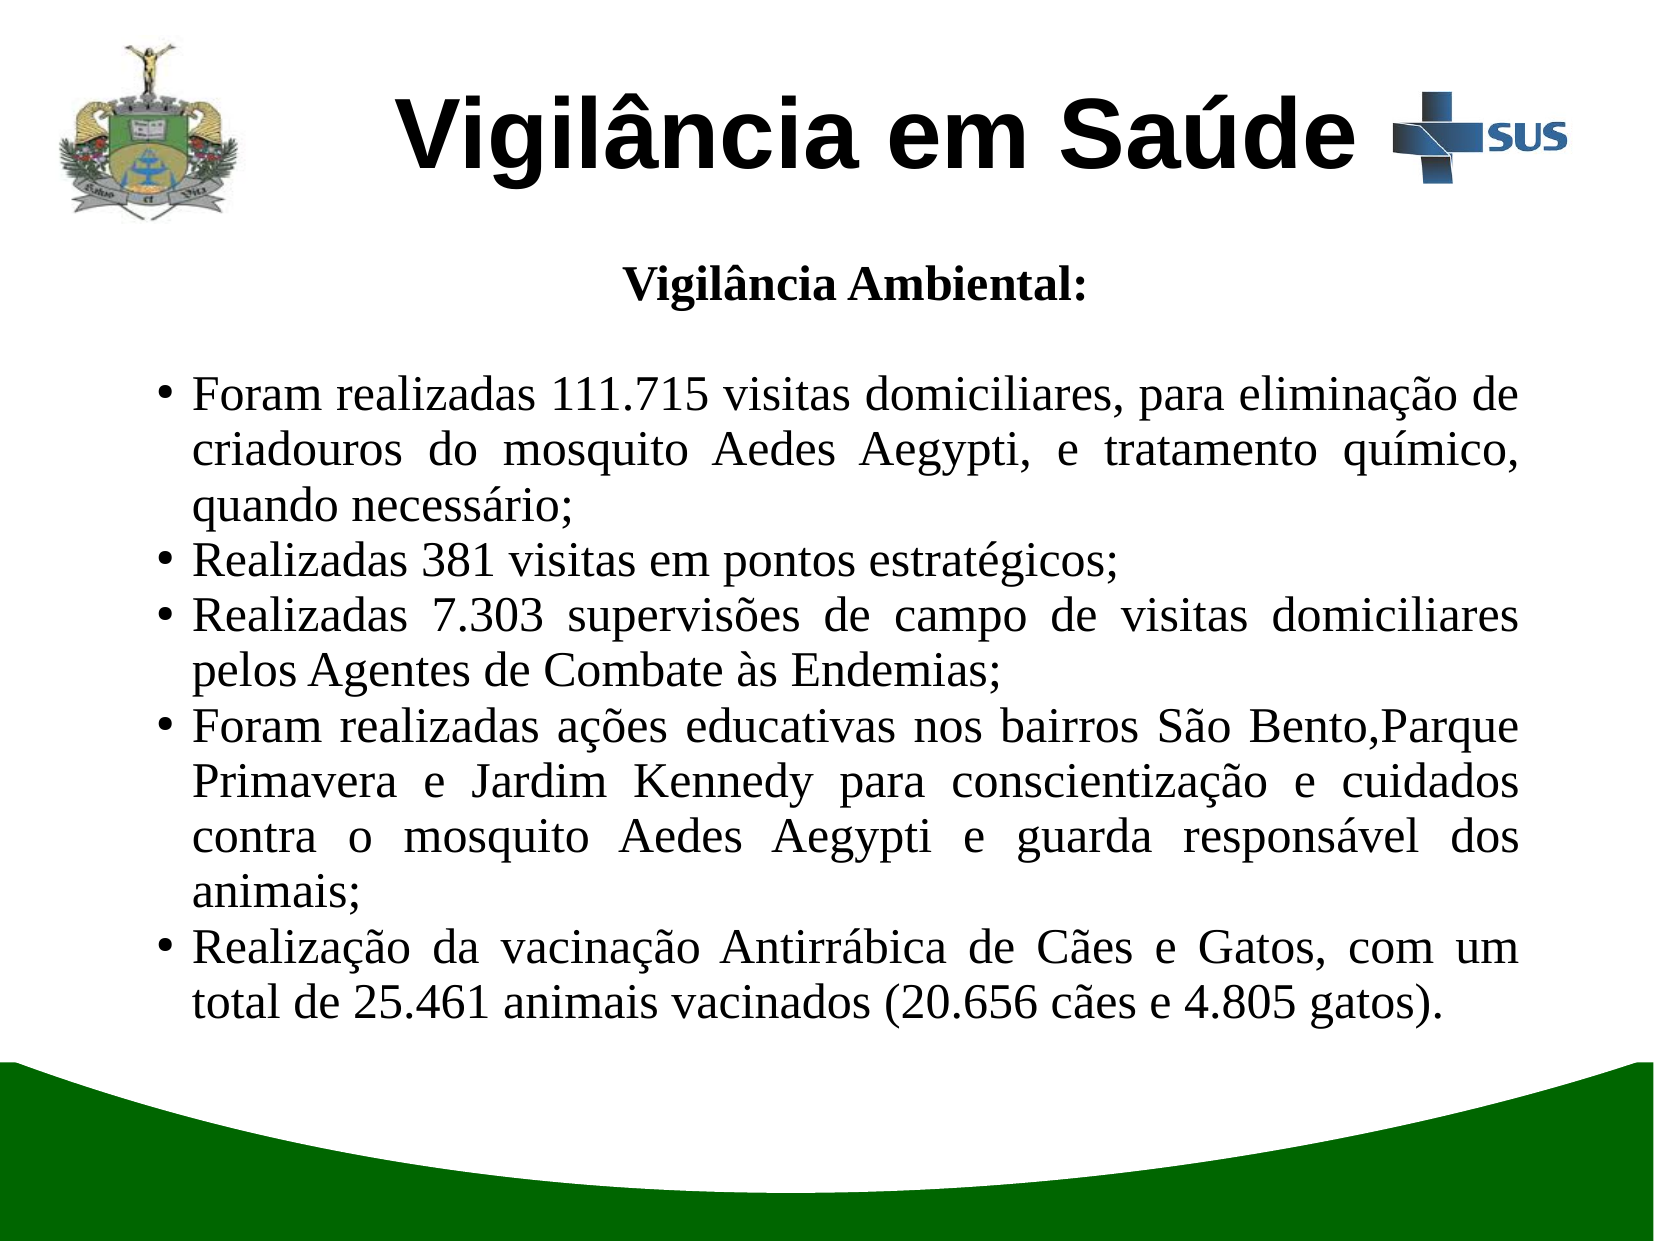

Vigilância em Saúde
Vigilância Ambiental:
Foram realizadas 111.715 visitas domiciliares, para eliminação de criadouros do mosquito Aedes Aegypti, e tratamento químico, quando necessário;
Realizadas 381 visitas em pontos estratégicos;
Realizadas 7.303 supervisões de campo de visitas domiciliares pelos Agentes de Combate às Endemias;
Foram realizadas ações educativas nos bairros São Bento,Parque Primavera e Jardim Kennedy para conscientização e cuidados contra o mosquito Aedes Aegypti e guarda responsável dos animais;
Realização da vacinação Antirrábica de Cães e Gatos, com um total de 25.461 animais vacinados (20.656 cães e 4.805 gatos).